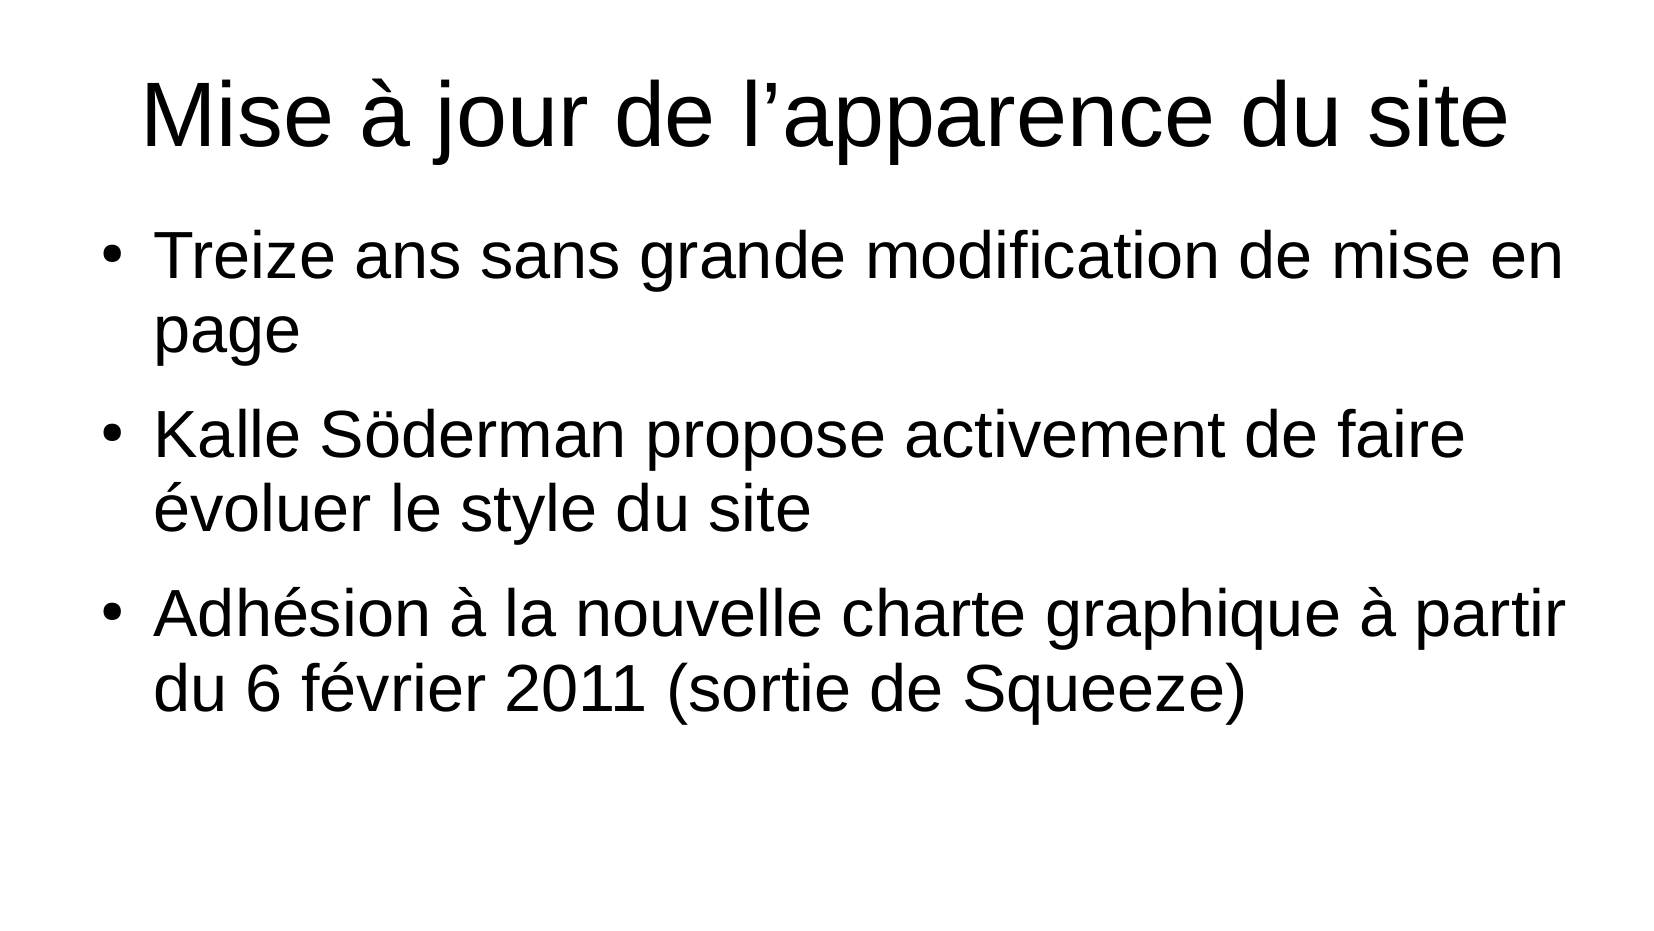

# Mise à jour de l’apparence du site
Treize ans sans grande modification de mise en page
Kalle Söderman propose activement de faire évoluer le style du site
Adhésion à la nouvelle charte graphique à partir du 6 février 2011 (sortie de Squeeze)